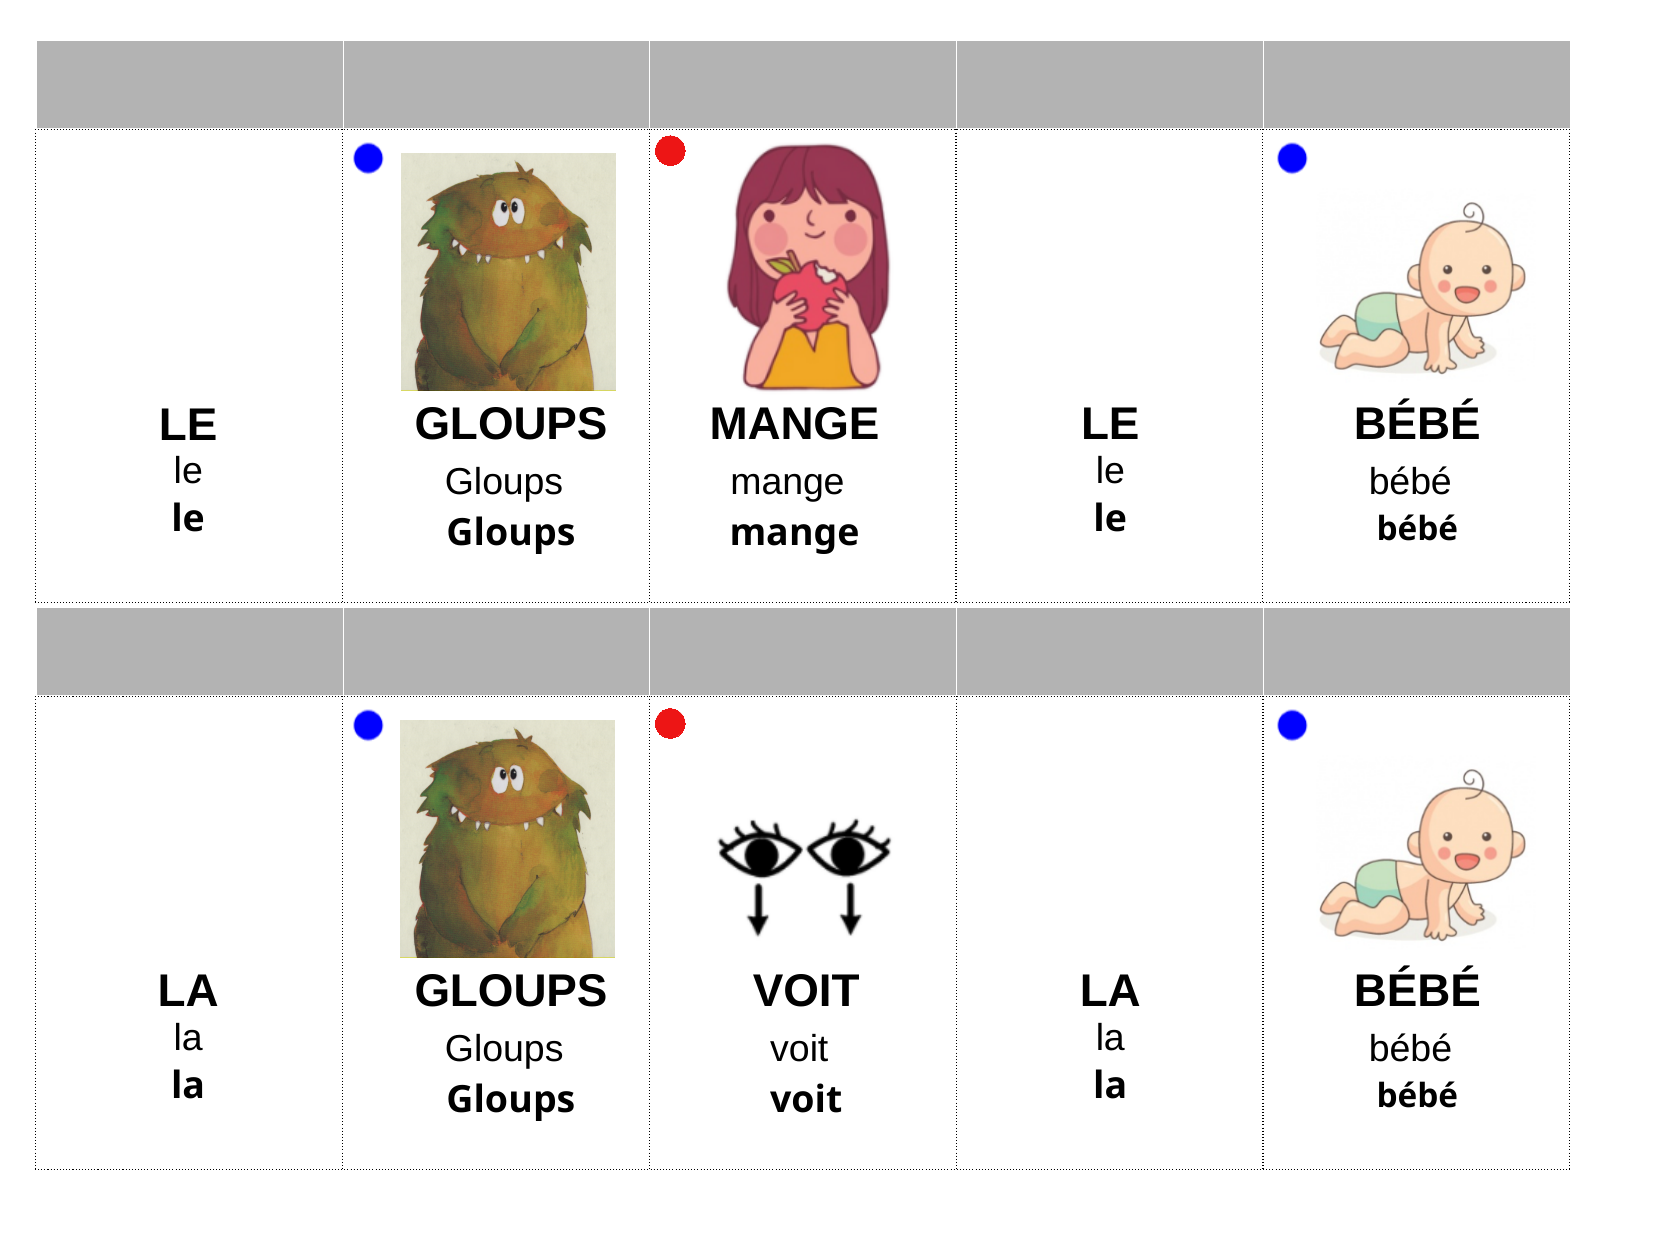

| | | | | |
| --- | --- | --- | --- | --- |
| | | | | |
| --- | --- | --- | --- | --- |
GLOUPS
Gloups
Gloups
MANGE
mange
mange
LE
le
le
BÉBÉ
bébé
bébé
LE
le
le
| | | | | |
| --- | --- | --- | --- | --- |
| | | | | |
| --- | --- | --- | --- | --- |
GLOUPS
Gloups
Gloups
VOIT
voit
voit
LA
la
la
BÉBÉ
bébé
bébé
LA
la
la